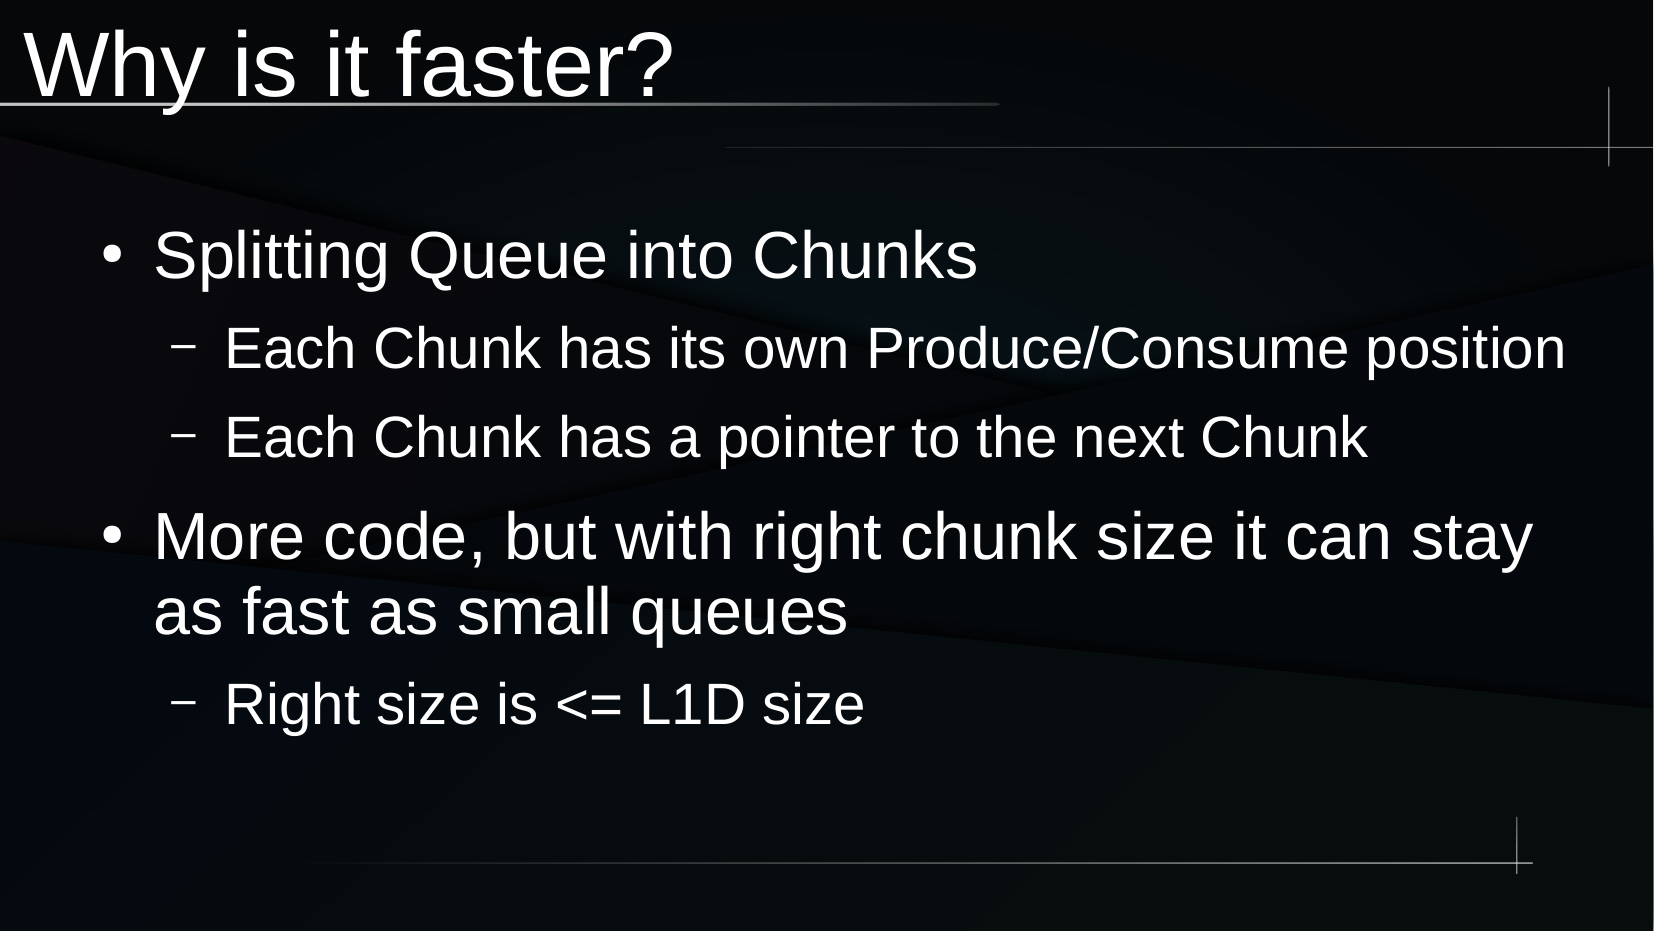

# Why is it faster?
Splitting Queue into Chunks
Each Chunk has its own Produce/Consume position
Each Chunk has a pointer to the next Chunk
More code, but with right chunk size it can stay as fast as small queues
Right size is <= L1D size